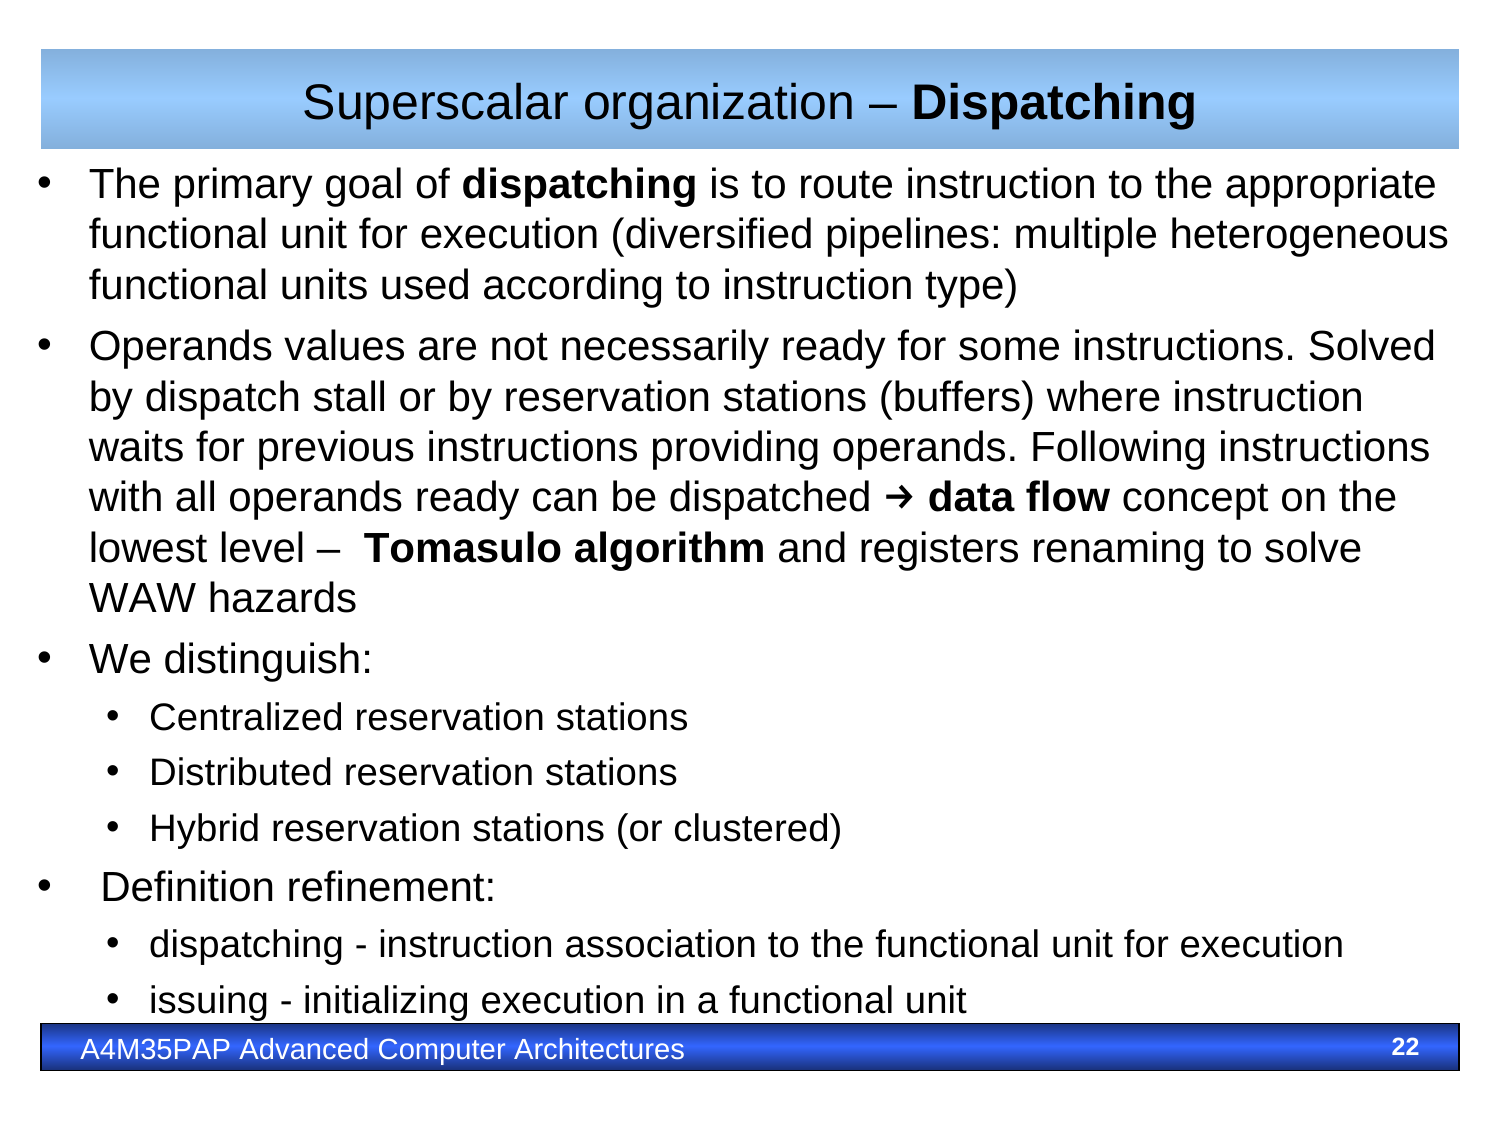

# Superscalar organization – Dispatching
The primary goal of dispatching is to route instruction to the appropriate functional unit for execution (diversiﬁed pipelines: multiple heterogeneous functional units used according to instruction type)
Operands values are not necessarily ready for some instructions. Solved by dispatch stall or by reservation stations (buffers) where instruction waits for previous instructions providing operands. Following instructions with all operands ready can be dispatched → data flow concept on the lowest level – Tomasulo algorithm and registers renaming to solve WAW hazards
We distinguish:
Centralized reservation stations
Distributed reservation stations
Hybrid reservation stations (or clustered)
 Definition refinement:
dispatching - instruction association to the functional unit for execution
issuing - initializing execution in a functional unit
22